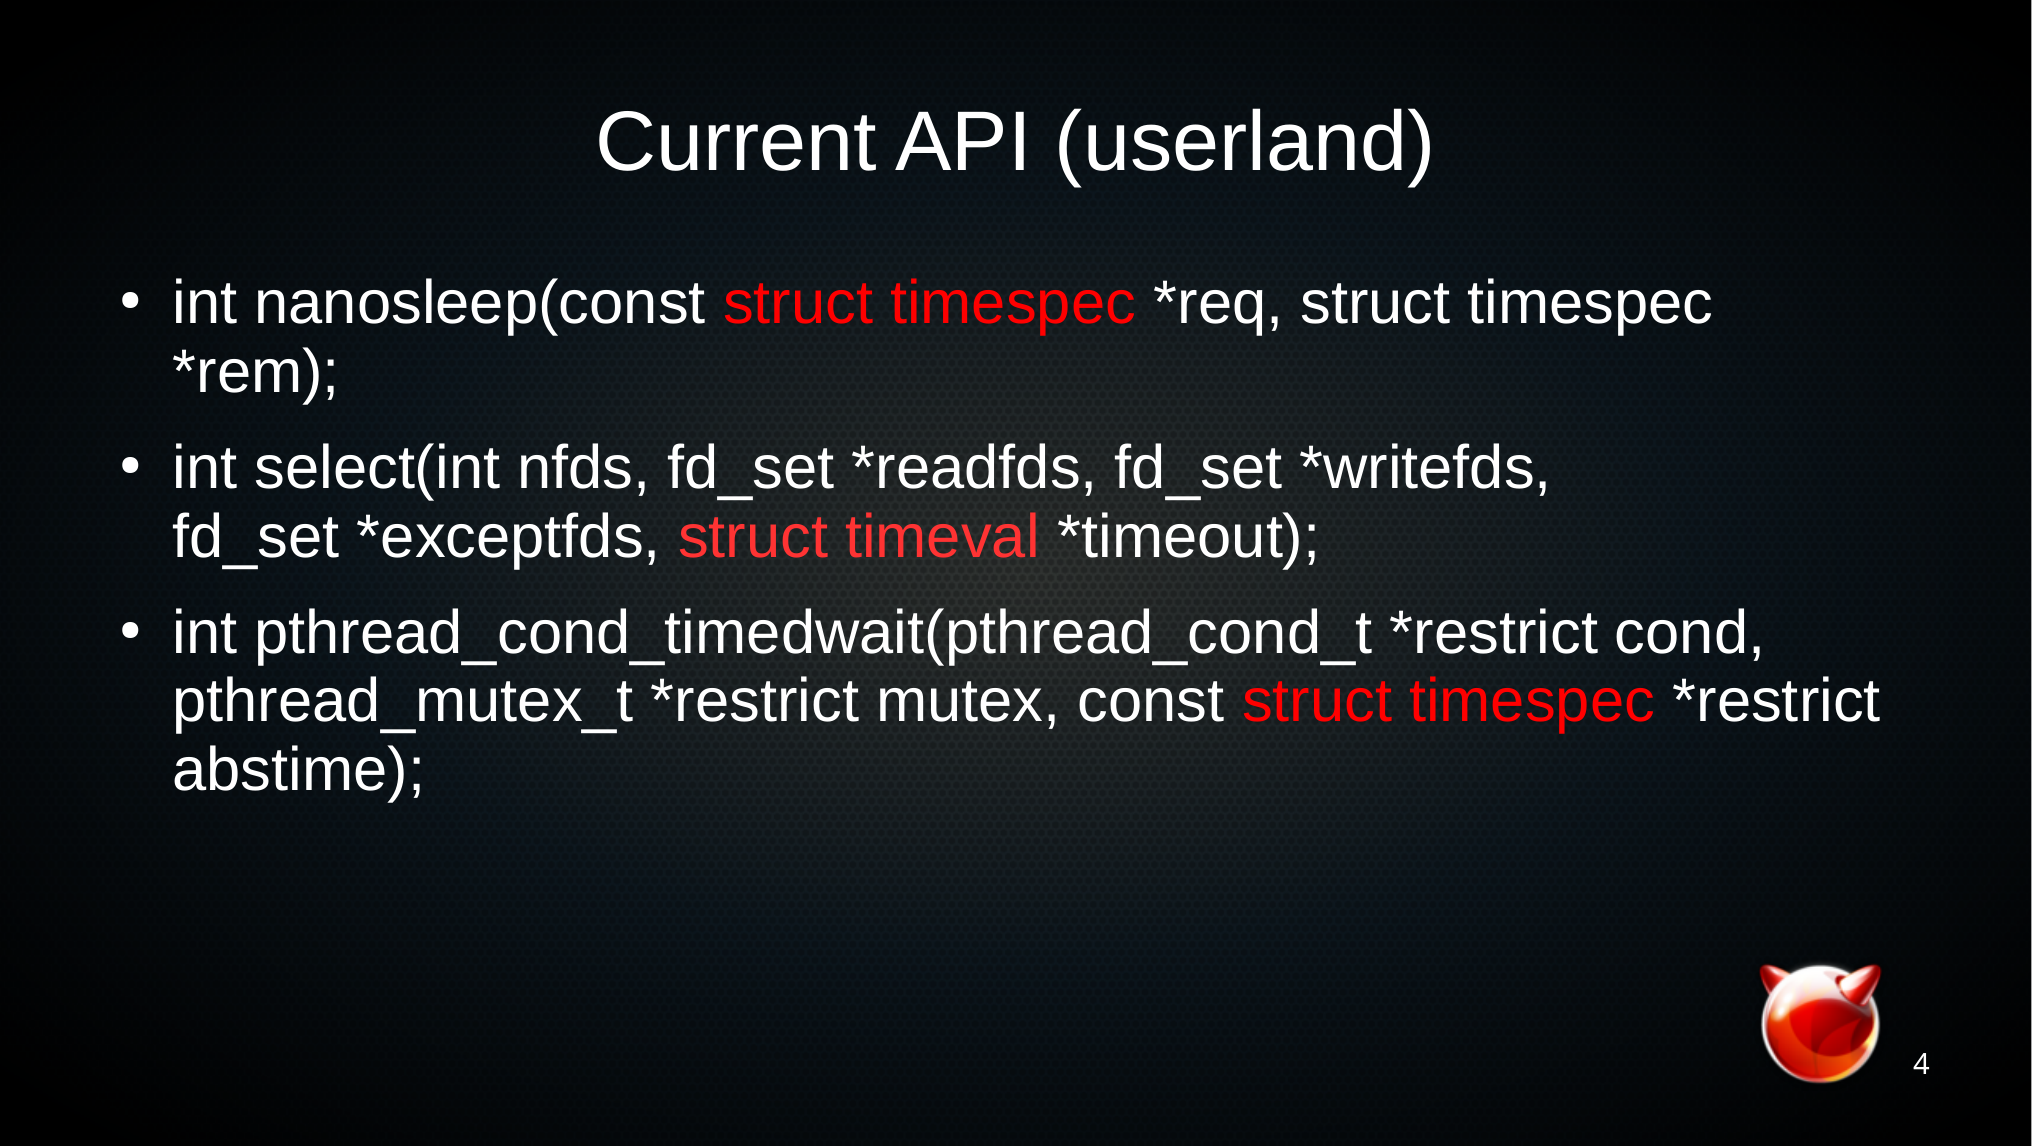

# Current API (userland)
int nanosleep(const struct timespec *req, struct timespec *rem);
int select(int nfds, fd_set *readfds, fd_set *writefds, fd_set *exceptfds, struct timeval *timeout);
int pthread_cond_timedwait(pthread_cond_t *restrict cond, pthread_mutex_t *restrict mutex, const struct timespec *restrict abstime);
4